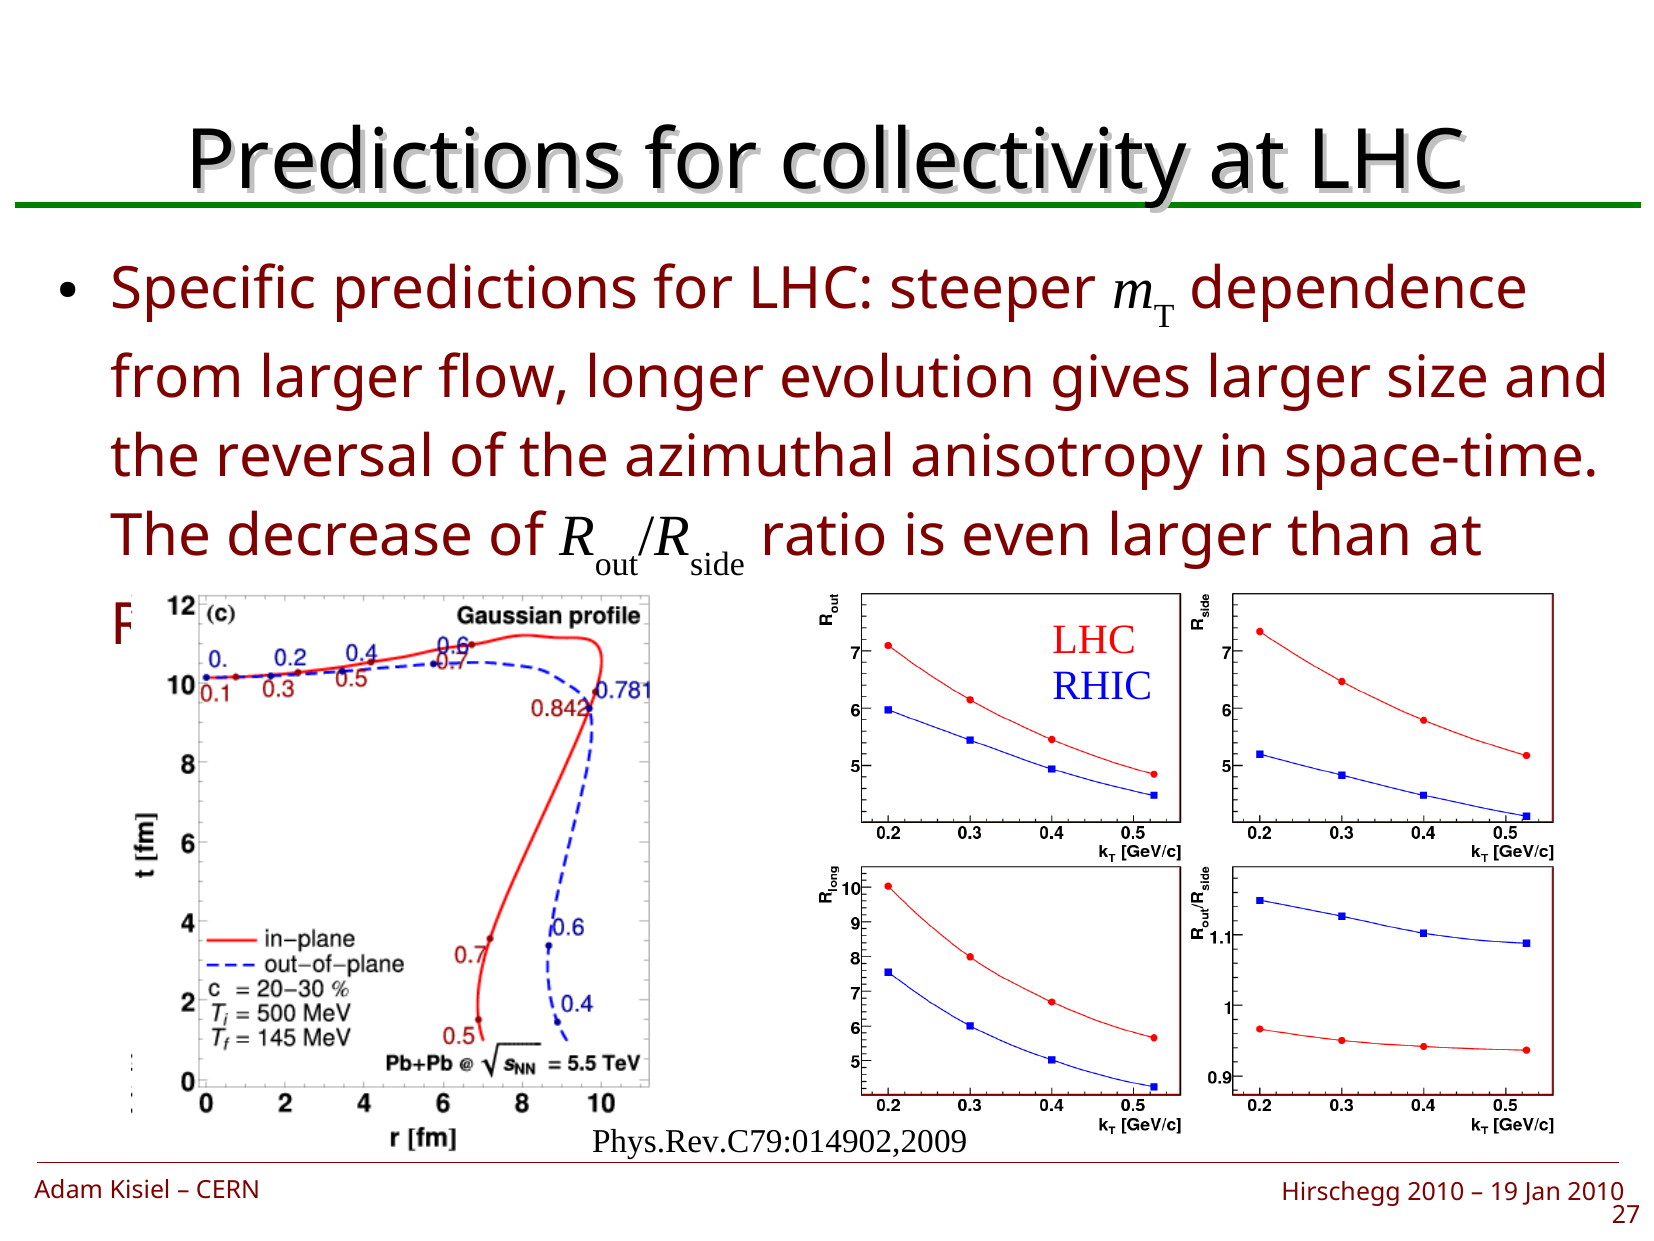

# Predictions for collectivity at LHC
Specific predictions for LHC: steeper mT dependence from larger flow, longer evolution gives larger size and the reversal of the azimuthal anisotropy in space-time. The decrease of Rout/Rside ratio is even larger than at RHIC.
LHC
RHIC
Phys.Rev.C79:014902,2009